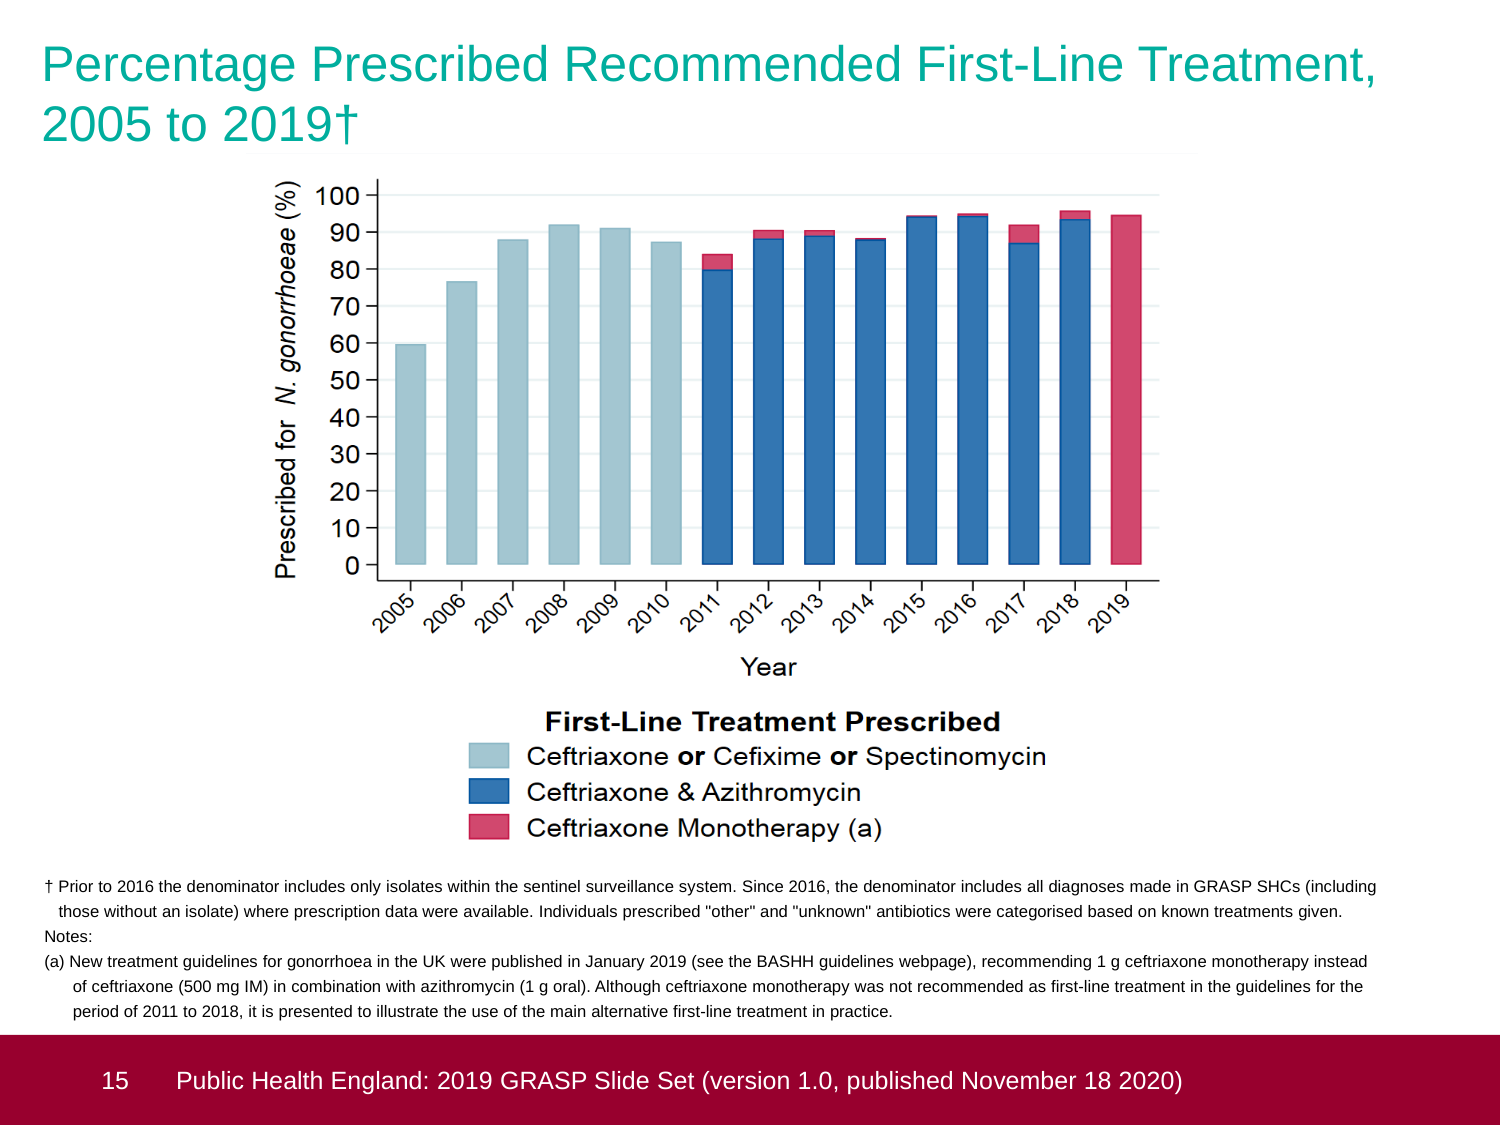

# Percentage Prescribed Recommended First-Line Treatment, 2005 to 2019†
† Prior to 2016 the denominator includes only isolates within the sentinel surveillance system. Since 2016, the denominator includes all diagnoses made in GRASP SHCs (including
 those without an isolate) where prescription data were available. Individuals prescribed "other" and "unknown" antibiotics were categorised based on known treatments given.
Notes:
(a) New treatment guidelines for gonorrhoea in the UK were published in January 2019 (see the BASHH guidelines webpage), recommending 1 g ceftriaxone monotherapy instead
 of ceftriaxone (500 mg IM) in combination with azithromycin (1 g oral). Although ceftriaxone monotherapy was not recommended as first-line treatment in the guidelines for the
 period of 2011 to 2018, it is presented to illustrate the use of the main alternative first-line treatment in practice.
 5
Public Health England: 2019 GRASP Slide Set (version 1.0, published November 18 2020)